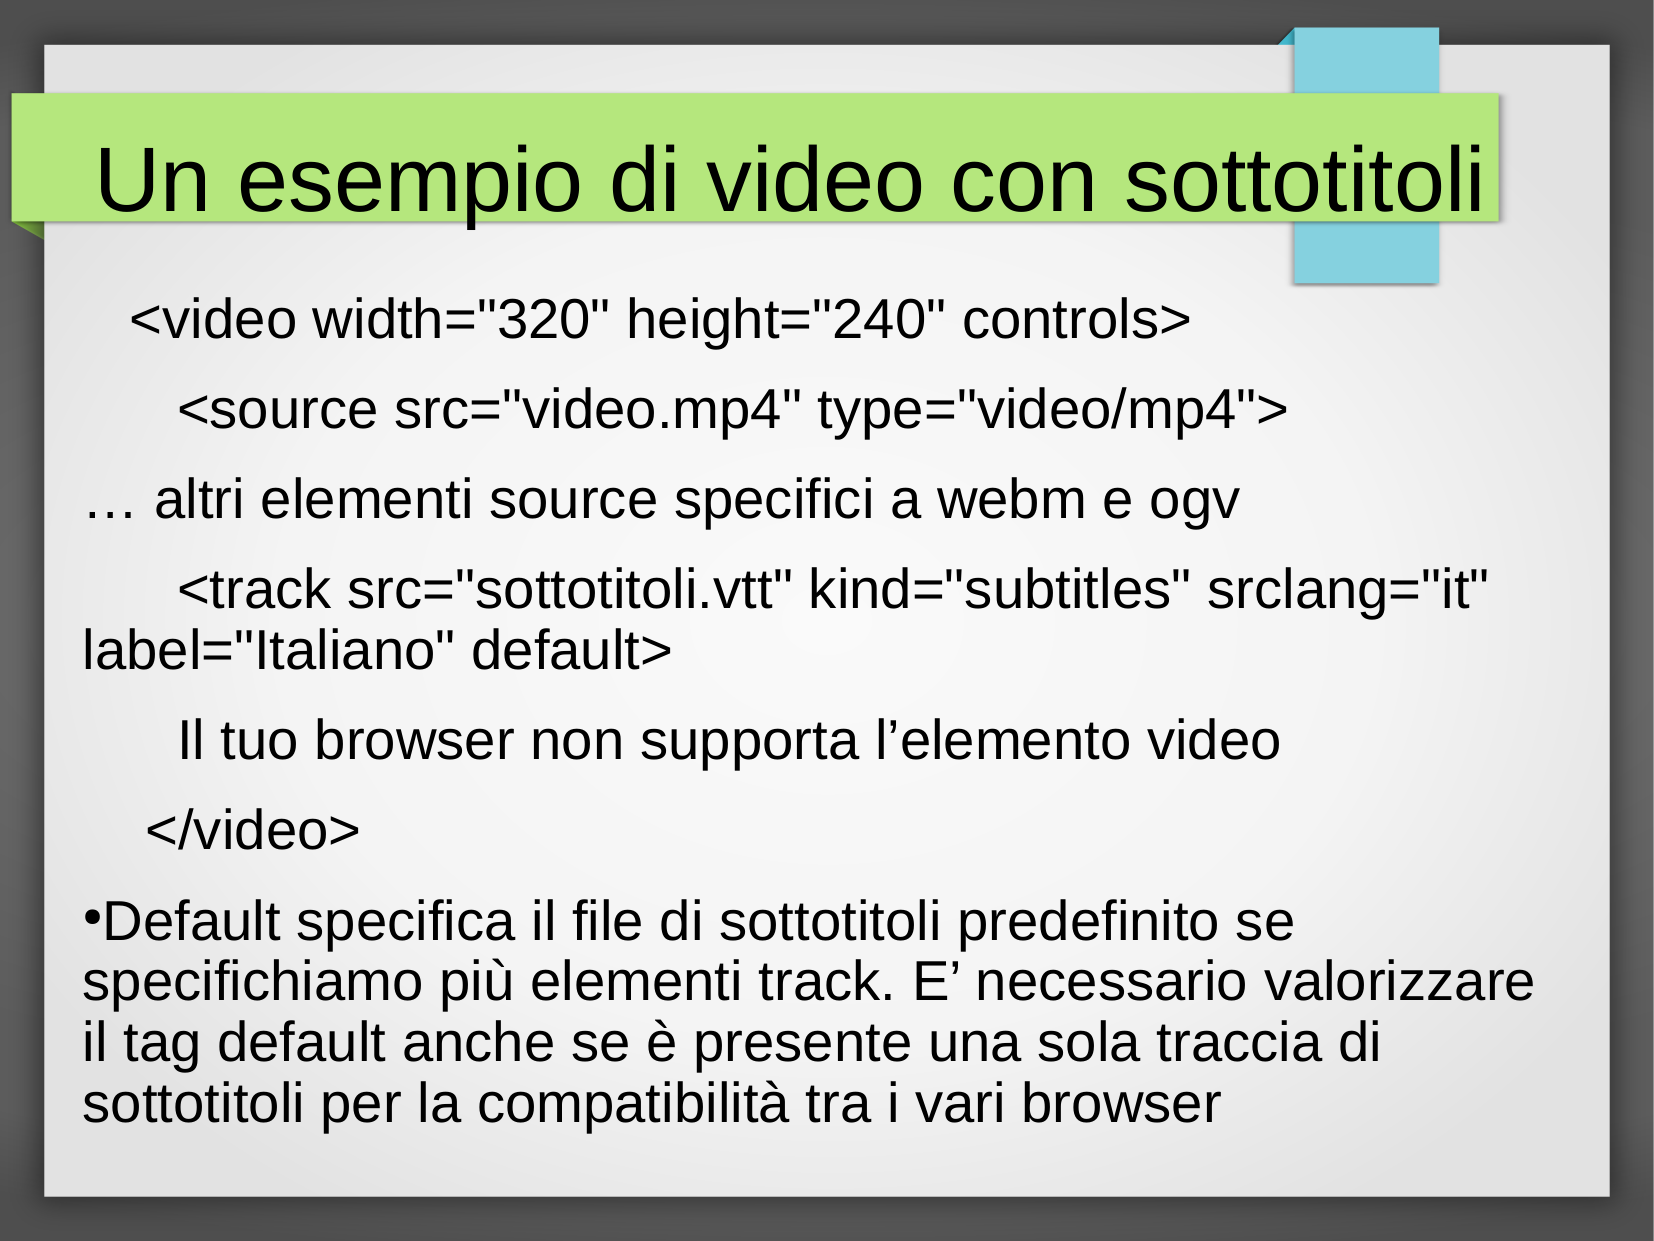

# Un esempio di video con sottotitoli
   <video width="320" height="240" controls>
      <source src="video.mp4" type="video/mp4">
… altri elementi source specifici a webm e ogv
      <track src="sottotitoli.vtt" kind="subtitles" srclang="it" label="Italiano" default>
      Il tuo browser non supporta l’elemento video
    </video>
Default specifica il file di sottotitoli predefinito se specifichiamo più elementi track. E’ necessario valorizzare il tag default anche se è presente una sola traccia di sottotitoli per la compatibilità tra i vari browser